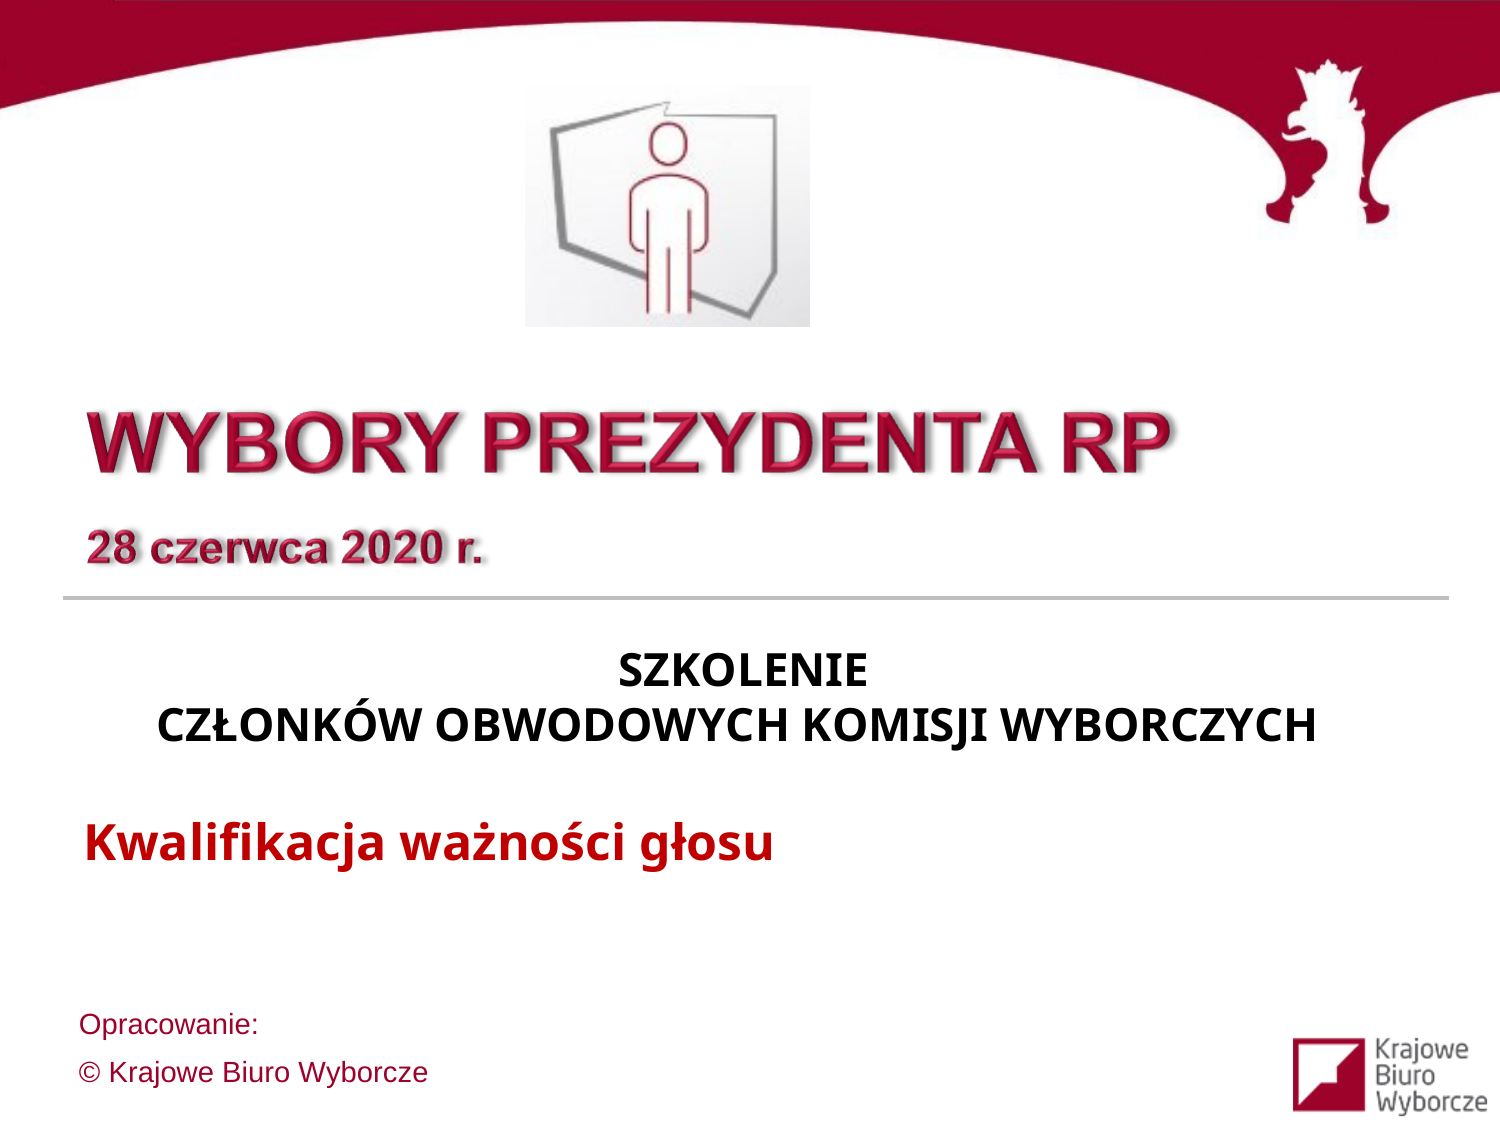

SZKOLENIE
CZŁONKÓW OBWODOWYCH KOMISJI WYBORCZYCH
 Kwalifikacja ważności głosu
Opracowanie:
© Krajowe Biuro Wyborcze